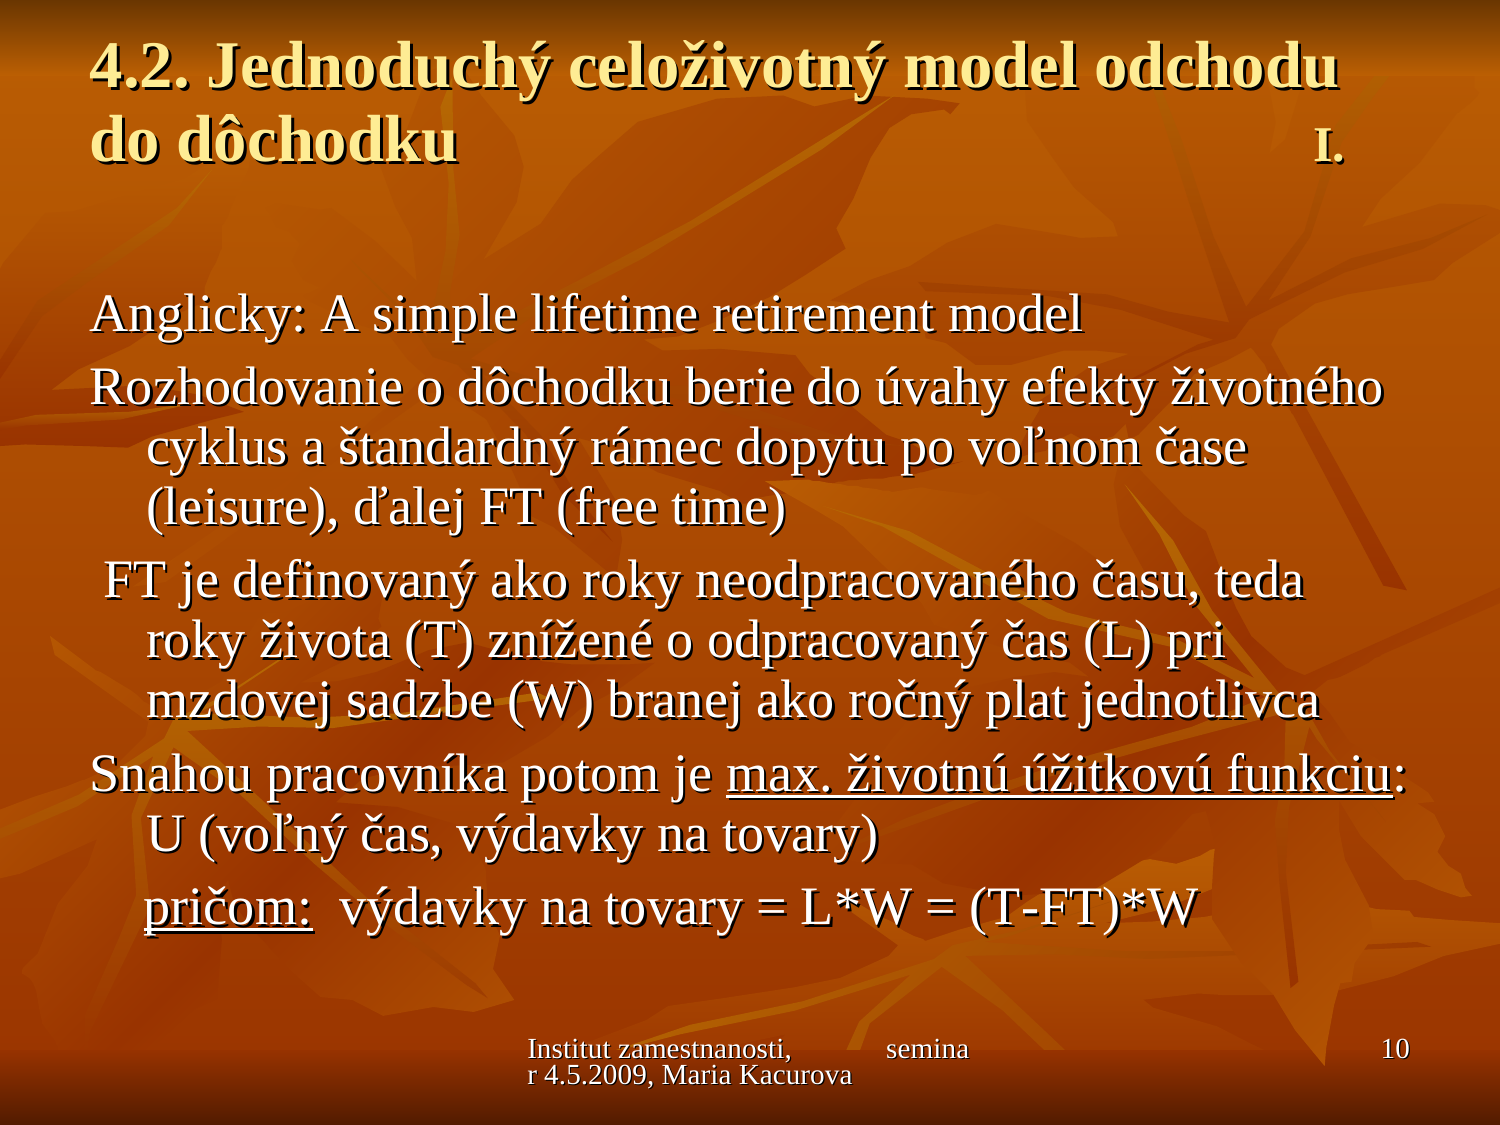

# 4.2. Jednoduchý celoživotný model odchodu do dôchodku I.
Anglicky: A simple lifetime retirement model
Rozhodovanie o dôchodku berie do úvahy efekty životného cyklus a štandardný rámec dopytu po voľnom čase (leisure), ďalej FT (free time)
 FT je definovaný ako roky neodpracovaného času, teda roky života (T) znížené o odpracovaný čas (L) pri mzdovej sadzbe (W) branej ako ročný plat jednotlivca
Snahou pracovníka potom je max. životnú úžitkovú funkciu: U (voľný čas, výdavky na tovary)
 pričom: výdavky na tovary = L*W = (T-FT)*W
Institut zamestnanosti, seminar 4.5.2009, Maria Kacurova
10